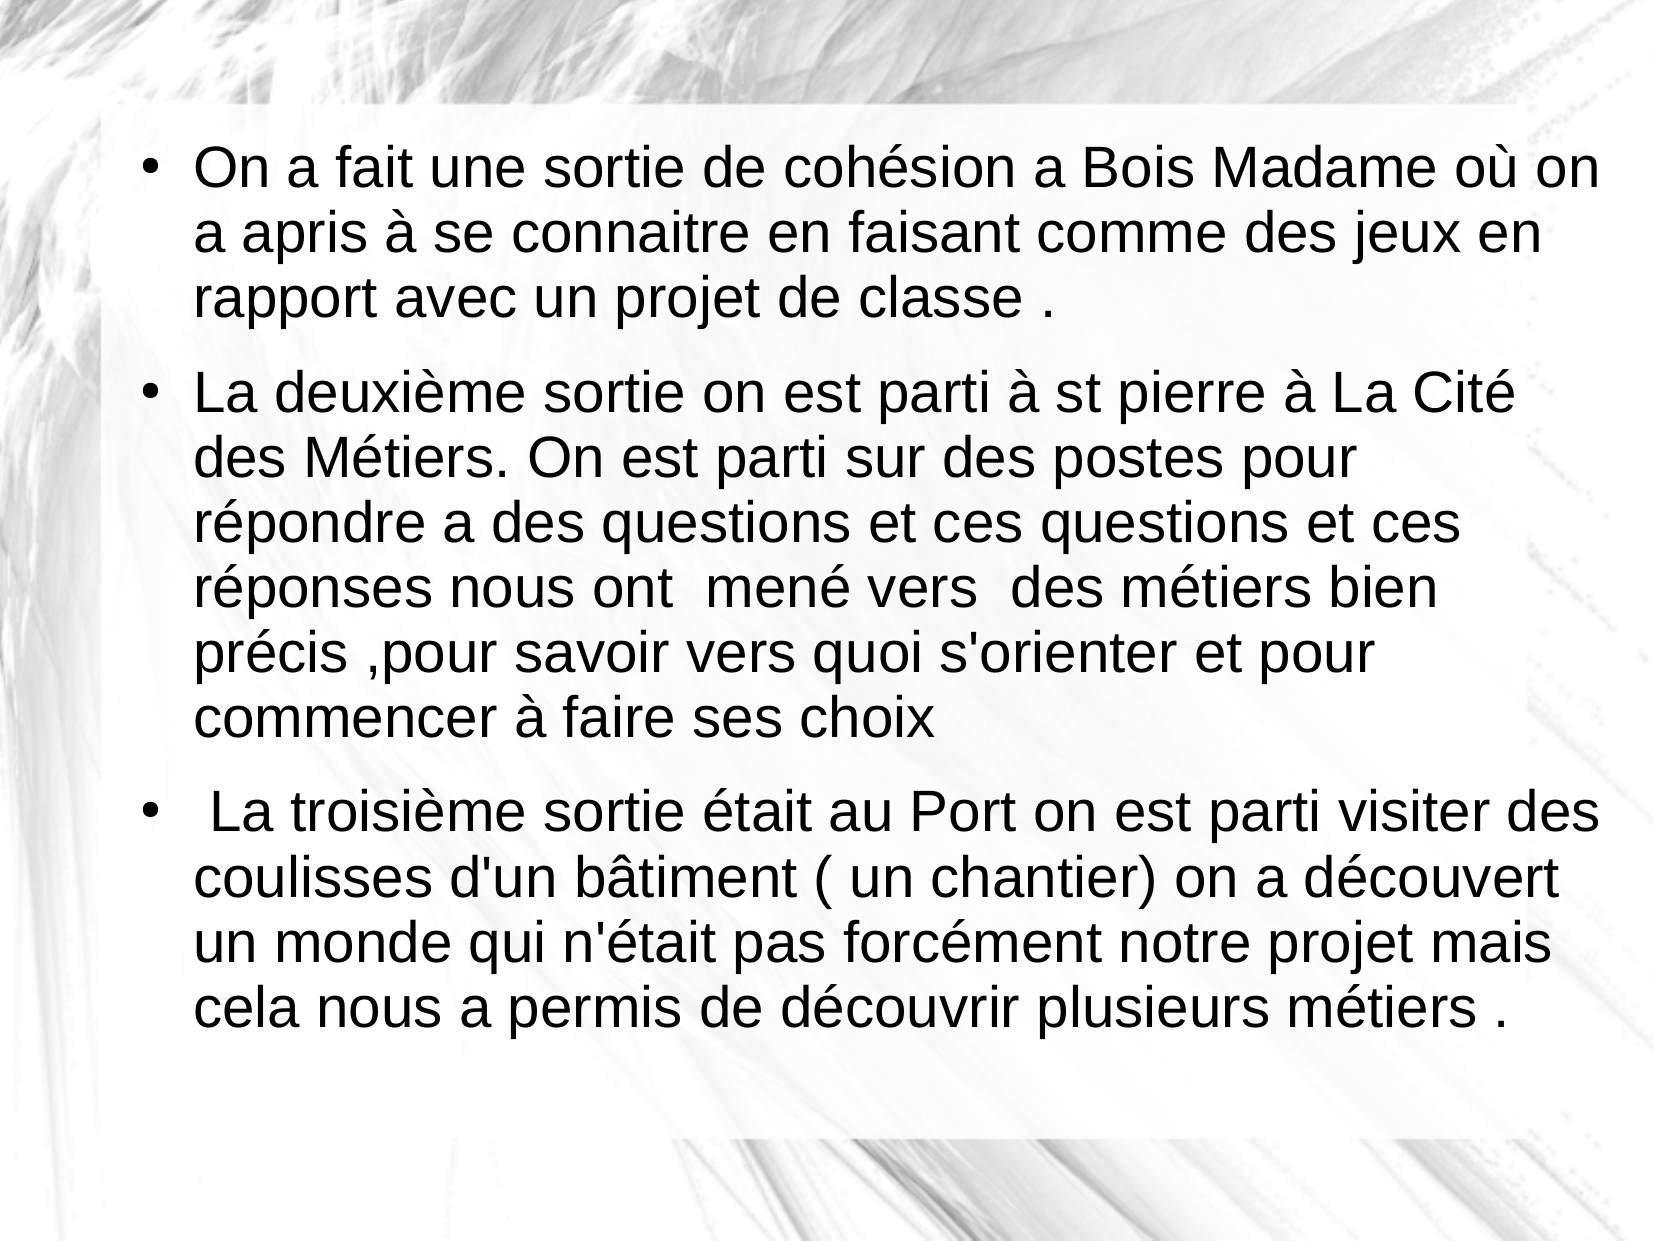

# On a fait une sortie de cohésion a Bois Madame où on a apris à se connaitre en faisant comme des jeux en rapport avec un projet de classe .
La deuxième sortie on est parti à st pierre à La Cité des Métiers. On est parti sur des postes pour répondre a des questions et ces questions et ces réponses nous ont mené vers des métiers bien précis ,pour savoir vers quoi s'orienter et pour commencer à faire ses choix
 La troisième sortie était au Port on est parti visiter des coulisses d'un bâtiment ( un chantier) on a découvert un monde qui n'était pas forcément notre projet mais cela nous a permis de découvrir plusieurs métiers .